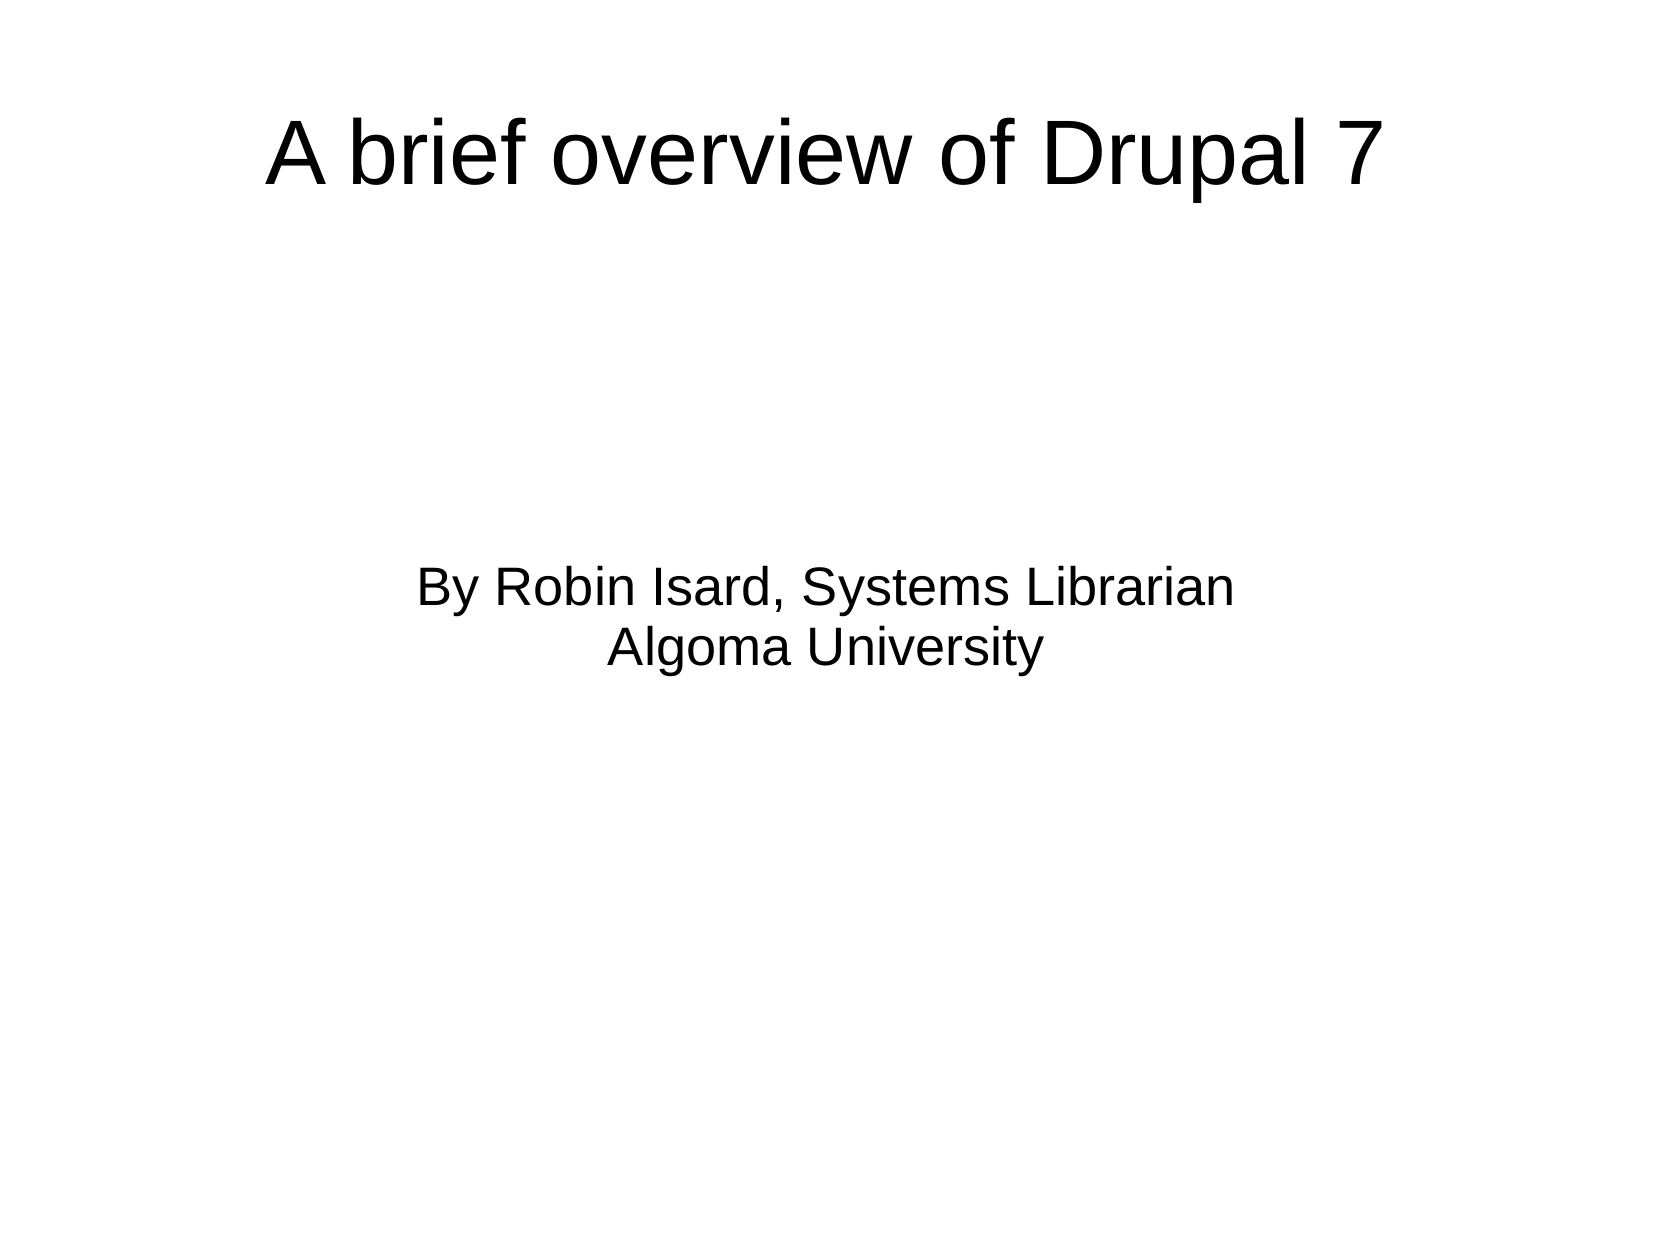

# A brief overview of Drupal 7
By Robin Isard, Systems Librarian
Algoma University